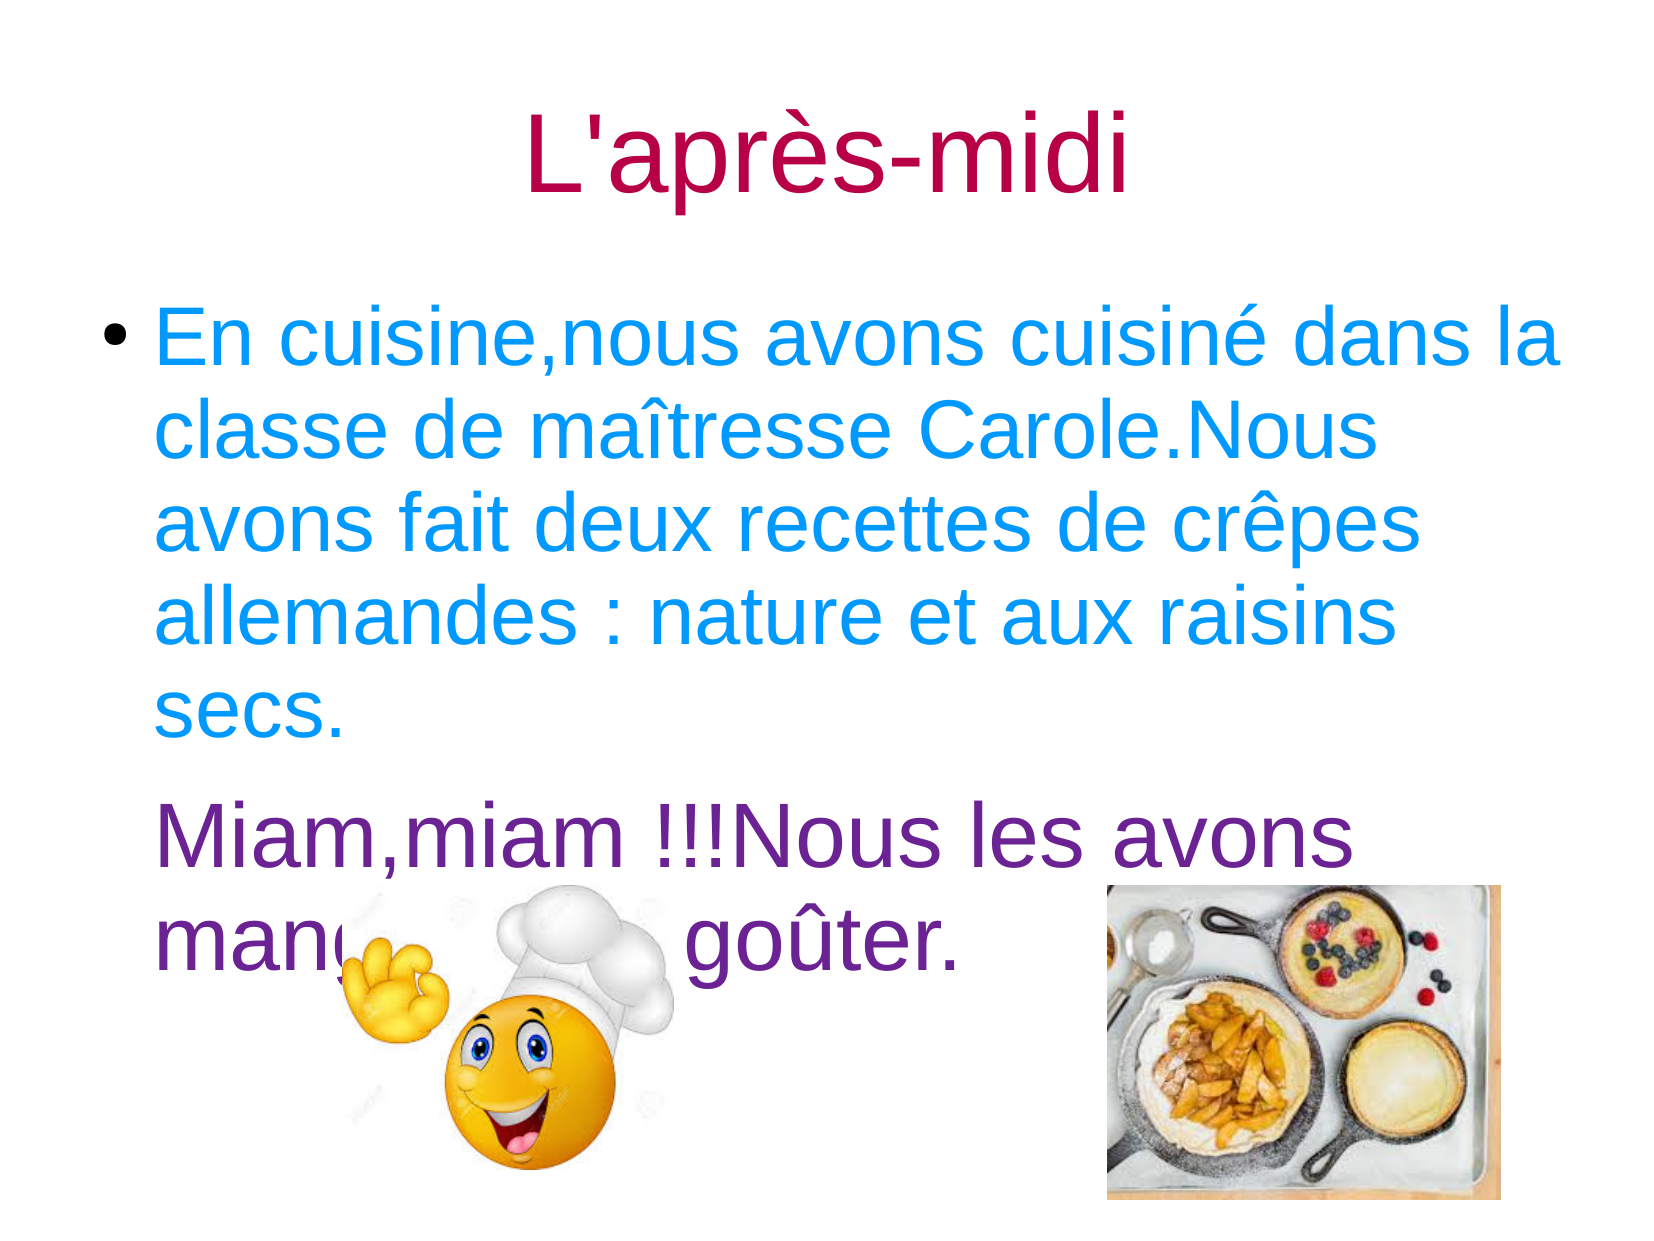

# L'après-midi
En cuisine,nous avons cuisiné dans la classe de maîtresse Carole.Nous avons fait deux recettes de crêpes allemandes : nature et aux raisins secs.
Miam,miam !!!Nous les avons mangées au goûter.